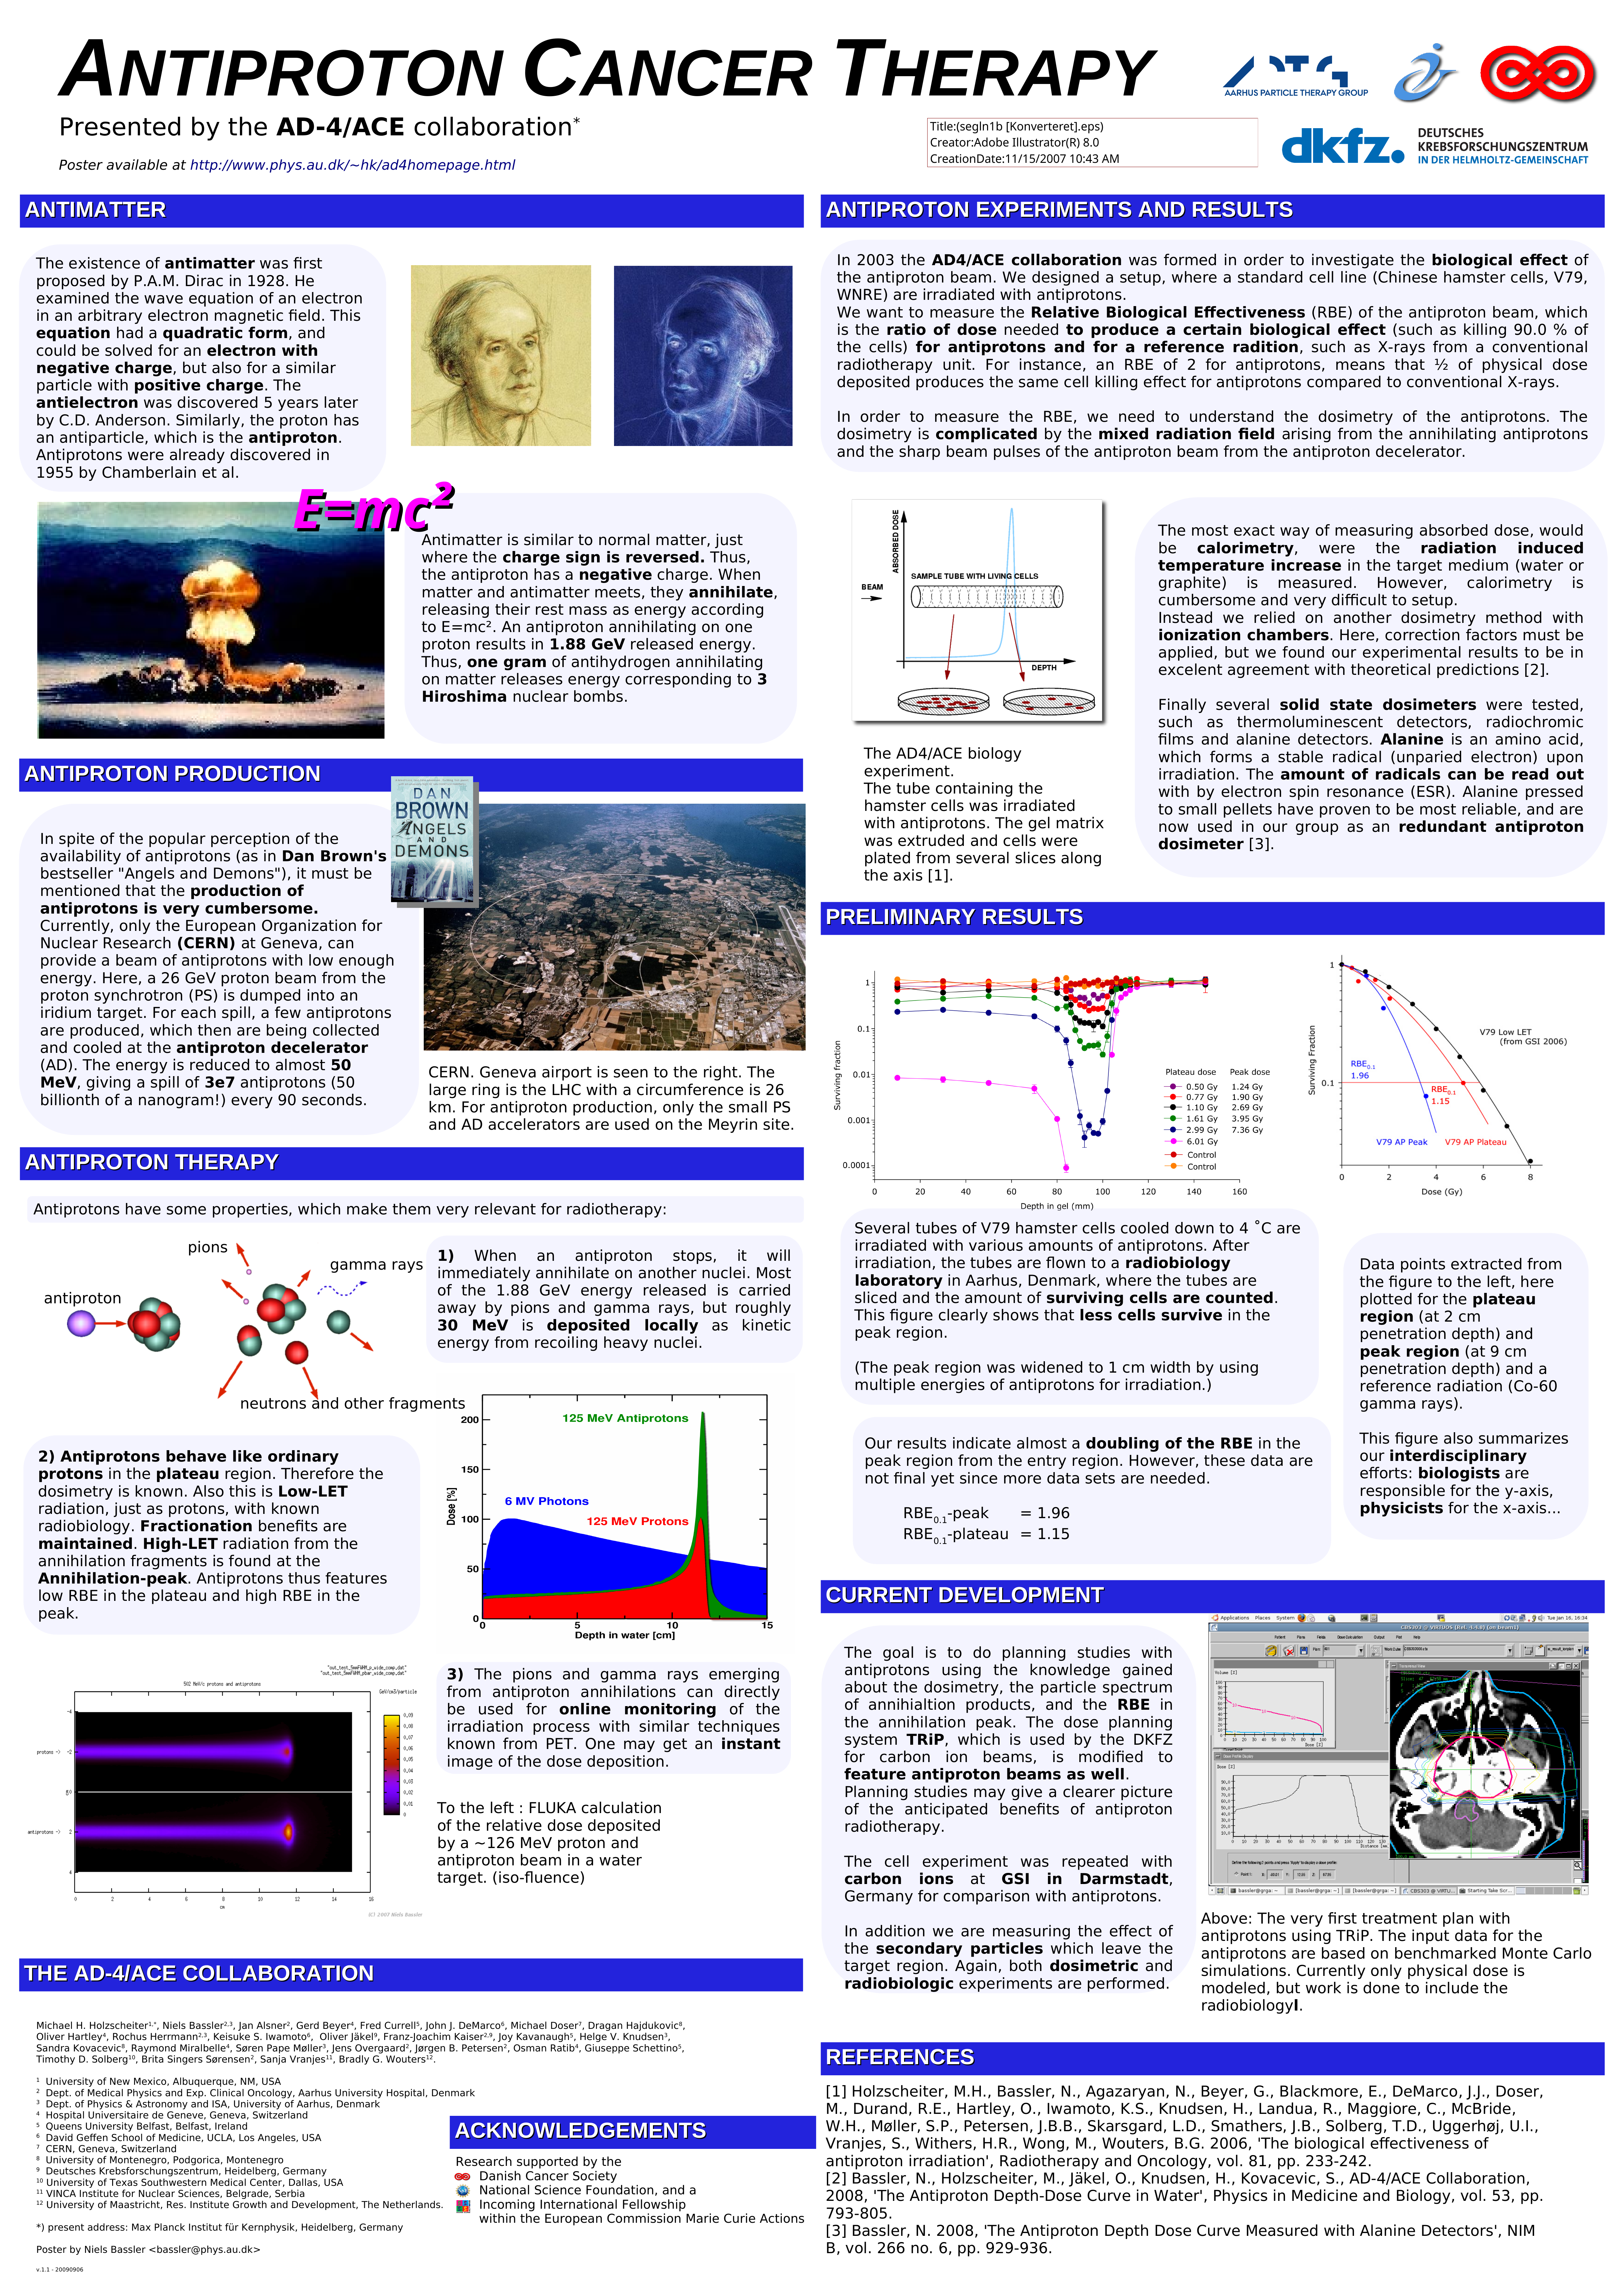

ANTIPROTON CANCER THERAPY
Presented by the AD-4/ACE collaboration*
Poster available at http://www.phys.au.dk/~hk/ad4homepage.html
ANTIMATTER
ANTIPROTON EXPERIMENTS AND RESULTS
In 2003 the AD4/ACE collaboration was formed in order to investigate the biological effect of the antiproton beam. We designed a setup, where a standard cell line (Chinese hamster cells, V79, WNRE) are irradiated with antiprotons.
We want to measure the Relative Biological Effectiveness (RBE) of the antiproton beam, which is the ratio of dose needed to produce a certain biological effect (such as killing 90.0 % of the cells) for antiprotons and for a reference radition, such as X-rays from a conventional radiotherapy unit. For instance, an RBE of 2 for antiprotons, means that ½ of physical dose deposited produces the same cell killing effect for antiprotons compared to conventional X-rays.
In order to measure the RBE, we need to understand the dosimetry of the antiprotons. The dosimetry is complicated by the mixed radiation field arising from the annihilating antiprotons and the sharp beam pulses of the antiproton beam from the antiproton decelerator.
The existence of antimatter was first proposed by P.A.M. Dirac in 1928. He examined the wave equation of an electron in an arbitrary electron magnetic field. This equation had a quadratic form, and could be solved for an electron with negative charge, but also for a similar particle with positive charge. The antielectron was discovered 5 years later by C.D. Anderson. Similarly, the proton has an antiparticle, which is the antiproton. Antiprotons were already discovered in 1955 by Chamberlain et al.
E=mc²
Antimatter is similar to normal matter, just where the charge sign is reversed. Thus, the antiproton has a negative charge. When matter and antimatter meets, they annihilate, releasing their rest mass as energy according to E=mc². An antiproton annihilating on one proton results in 1.88 GeV released energy. Thus, one gram of antihydrogen annihilating on matter releases energy corresponding to 3 Hiroshima nuclear bombs.
The most exact way of measuring absorbed dose, would be calorimetry, were the radiation induced temperature increase in the target medium (water or graphite) is measured. However, calorimetry is cumbersome and very difficult to setup.
Instead we relied on another dosimetry method with ionization chambers. Here, correction factors must be applied, but we found our experimental results to be in excelent agreement with theoretical predictions [2].
Finally several solid state dosimeters were tested, such as thermoluminescent detectors, radiochromic films and alanine detectors. Alanine is an amino acid, which forms a stable radical (unparied electron) upon irradiation. The amount of radicals can be read out with by electron spin resonance (ESR). Alanine pressed to small pellets have proven to be most reliable, and are now used in our group as an redundant antiproton dosimeter [3].
The AD4/ACE biology experiment.
The tube containing the hamster cells was irradiated with antiprotons. The gel matrix was extruded and cells were plated from several slices along the axis [1].
ANTIPROTON PRODUCTION
In spite of the popular perception of the availability of antiprotons (as in Dan Brown's bestseller "Angels and Demons"), it must be mentioned that the production of antiprotons is very cumbersome. Currently, only the European Organization for Nuclear Research (CERN) at Geneva, can provide a beam of antiprotons with low enough energy. Here, a 26 GeV proton beam from the proton synchrotron (PS) is dumped into an iridium target. For each spill, a few antiprotons are produced, which then are being collected and cooled at the antiproton decelerator (AD). The energy is reduced to almost 50 MeV, giving a spill of 3e7 antiprotons (50 billionth of a nanogram!) every 90 seconds.
PRELIMINARY RESULTS
CERN. Geneva airport is seen to the right. The large ring is the LHC with a circumference is 26 km. For antiproton production, only the small PS and AD accelerators are used on the Meyrin site.
ANTIPROTON THERAPY
Antiprotons have some properties, which make them very relevant for radiotherapy:
Several tubes of V79 hamster cells cooled down to 4 ˚C are irradiated with various amounts of antiprotons. After irradiation, the tubes are flown to a radiobiology laboratory in Aarhus, Denmark, where the tubes are sliced and the amount of surviving cells are counted. This figure clearly shows that less cells survive in the peak region.
(The peak region was widened to 1 cm width by using multiple energies of antiprotons for irradiation.)
Data points extracted from the figure to the left, here plotted for the plateau region (at 2 cm penetration depth) and peak region (at 9 cm penetration depth) and a reference radiation (Co-60 gamma rays).
This figure also summarizes our interdisciplinary efforts: biologists are responsible for the y-axis, physicists for the x-axis...
1) When an antiproton stops, it will immediately annihilate on another nuclei. Most of the 1.88 GeV energy released is carried away by pions and gamma rays, but roughly 30 MeV is deposited locally as kinetic energy from recoiling heavy nuclei.
pions
gamma rays
antiproton
neutrons and other fragments
Our results indicate almost a doubling of the RBE in the peak region from the entry region. However, these data are not final yet since more data sets are needed.
	RBE0.1-peak 	= 1.96
	RBE0.1-plateau 	= 1.15
2) Antiprotons behave like ordinary protons in the plateau region. Therefore the dosimetry is known. Also this is Low-LET radiation, just as protons, with known radiobiology. Fractionation benefits are maintained. High-LET radiation from the annihilation fragments is found at the Annihilation-peak. Antiprotons thus features low RBE in the plateau and high RBE in the peak.
CURRENT DEVELOPMENT
The goal is to do planning studies with antiprotons using the knowledge gained about the dosimetry, the particle spectrum of annihialtion products, and the RBE in the annihilation peak. The dose planning system TRiP, which is used by the DKFZ for carbon ion beams, is modified to feature antiproton beams as well.
Planning studies may give a clearer picture of the anticipated benefits of antiproton radiotherapy.
The cell experiment was repeated with carbon ions at GSI in Darmstadt, Germany for comparison with antiprotons.
In addition we are measuring the effect of the secondary particles which leave the target region. Again, both dosimetric and radiobiologic experiments are performed.
3) The pions and gamma rays emerging from antiproton annihilations can directly be used for online monitoring of the irradiation process with similar techniques known from PET. One may get an instant image of the dose deposition.
To the left : FLUKA calculation of the relative dose deposited by a ~126 MeV proton and antiproton beam in a water target. (iso-fluence)
Above: The very first treatment plan with antiprotons using TRiP. The input data for the antiprotons are based on benchmarked Monte Carlo simulations. Currently only physical dose is modeled, but work is done to include the radiobiologyl.
THE AD-4/ACE COLLABORATION
Michael H. Holzscheiter1,*, Niels Bassler2,3, Jan Alsner2, Gerd Beyer4, Fred Currell5, John J. DeMarco6, Michael Doser7, Dragan Hajdukovic8, Oliver Hartley4, Rochus Herrmann2,3, Keisuke S. Iwamoto6, Oliver Jäkel9, Franz-Joachim Kaiser2,9, Joy Kavanaugh5, Helge V. Knudsen3, Sandra Kovacevic8, Raymond Miralbelle4, Søren Pape Møller3, Jens Overgaard2, Jørgen B. Petersen2, Osman Ratib4, Giuseppe Schettino5, Timothy D. Solberg10, Brita Singers Sørensen2, Sanja Vranjes11, Bradly G. Wouters12.
1 University of New Mexico, Albuquerque, NM, USA
2 Dept. of Medical Physics and Exp. Clinical Oncology, Aarhus University Hospital, Denmark
3 Dept. of Physics & Astronomy and ISA, University of Aarhus, Denmark
4 Hospital Universitaire de Geneve, Geneva, Switzerland
5 Queens University Belfast, Belfast, Ireland
6 David Geffen School of Medicine, UCLA, Los Angeles, USA
7 CERN, Geneva, Switzerland
8 University of Montenegro, Podgorica, Montenegro
9 Deutsches Krebsforschungszentrum, Heidelberg, Germany
10 University of Texas Southwestern Medical Center, Dallas, USA
11 VINCA Institute for Nuclear Sciences, Belgrade, Serbia
12 University of Maastricht, Res. Institute Growth and Development, The Netherlands.
*) present address: Max Planck Institut für Kernphysik, Heidelberg, Germany
Poster by Niels Bassler <bassler@phys.au.dk>
v.1.1 - 20090906
REFERENCES
[1] Holzscheiter, M.H., Bassler, N., Agazaryan, N., Beyer, G., Blackmore, E., DeMarco, J.J., Doser, M., Durand, R.E., Hartley, O., Iwamoto, K.S., Knudsen, H., Landua, R., Maggiore, C., McBride, W.H., Møller, S.P., Petersen, J.B.B., Skarsgard, L.D., Smathers, J.B., Solberg, T.D., Uggerhøj, U.I., Vranjes, S., Withers, H.R., Wong, M., Wouters, B.G. 2006, 'The biological effectiveness of antiproton irradiation', Radiotherapy and Oncology, vol. 81, pp. 233-242.
[2] Bassler, N., Holzscheiter, M., Jäkel, O., Knudsen, H., Kovacevic, S., AD-4/ACE Collaboration, 2008, 'The Antiproton Depth-Dose Curve in Water', Physics in Medicine and Biology, vol. 53, pp. 793-805.
[3] Bassler, N. 2008, 'The Antiproton Depth Dose Curve Measured with Alanine Detectors', NIM B, vol. 266 no. 6, pp. 929-936.
ACKNOWLEDGEMENTS
Research supported by the
 Danish Cancer Society
 National Science Foundation, and a
 Incoming International Fellowship
 within the European Commission Marie Curie Actions